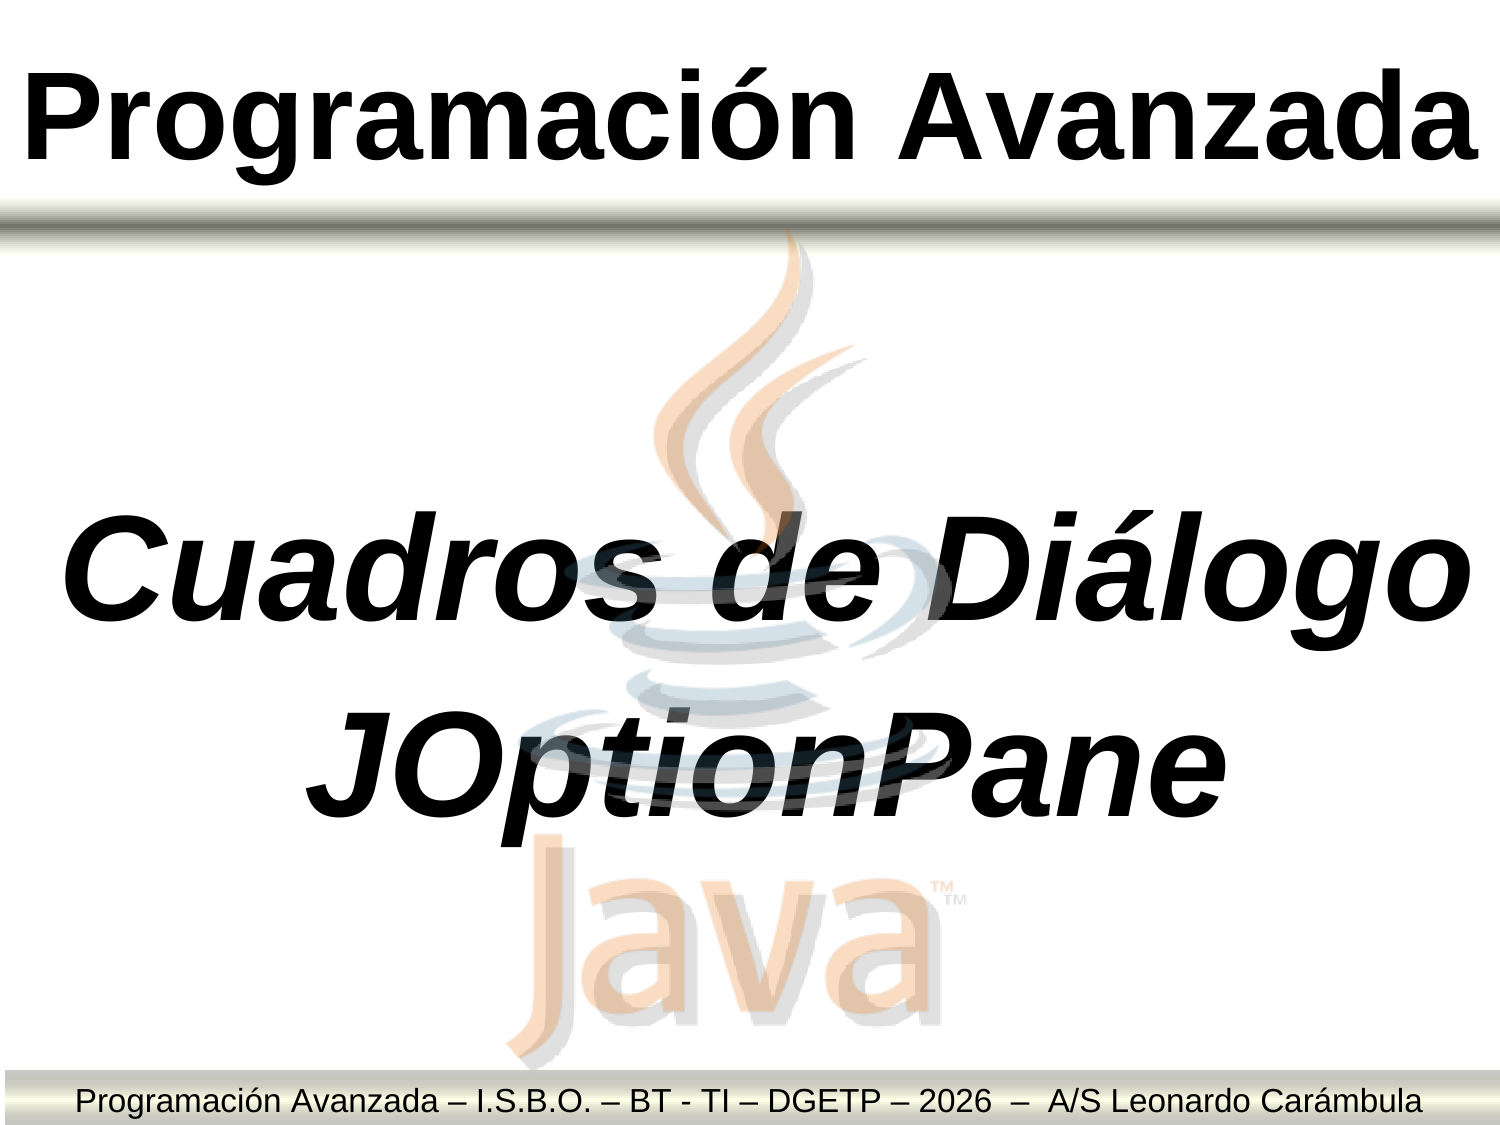

Programación Avanzada
# Cuadros de Diálogo
JOptionPane